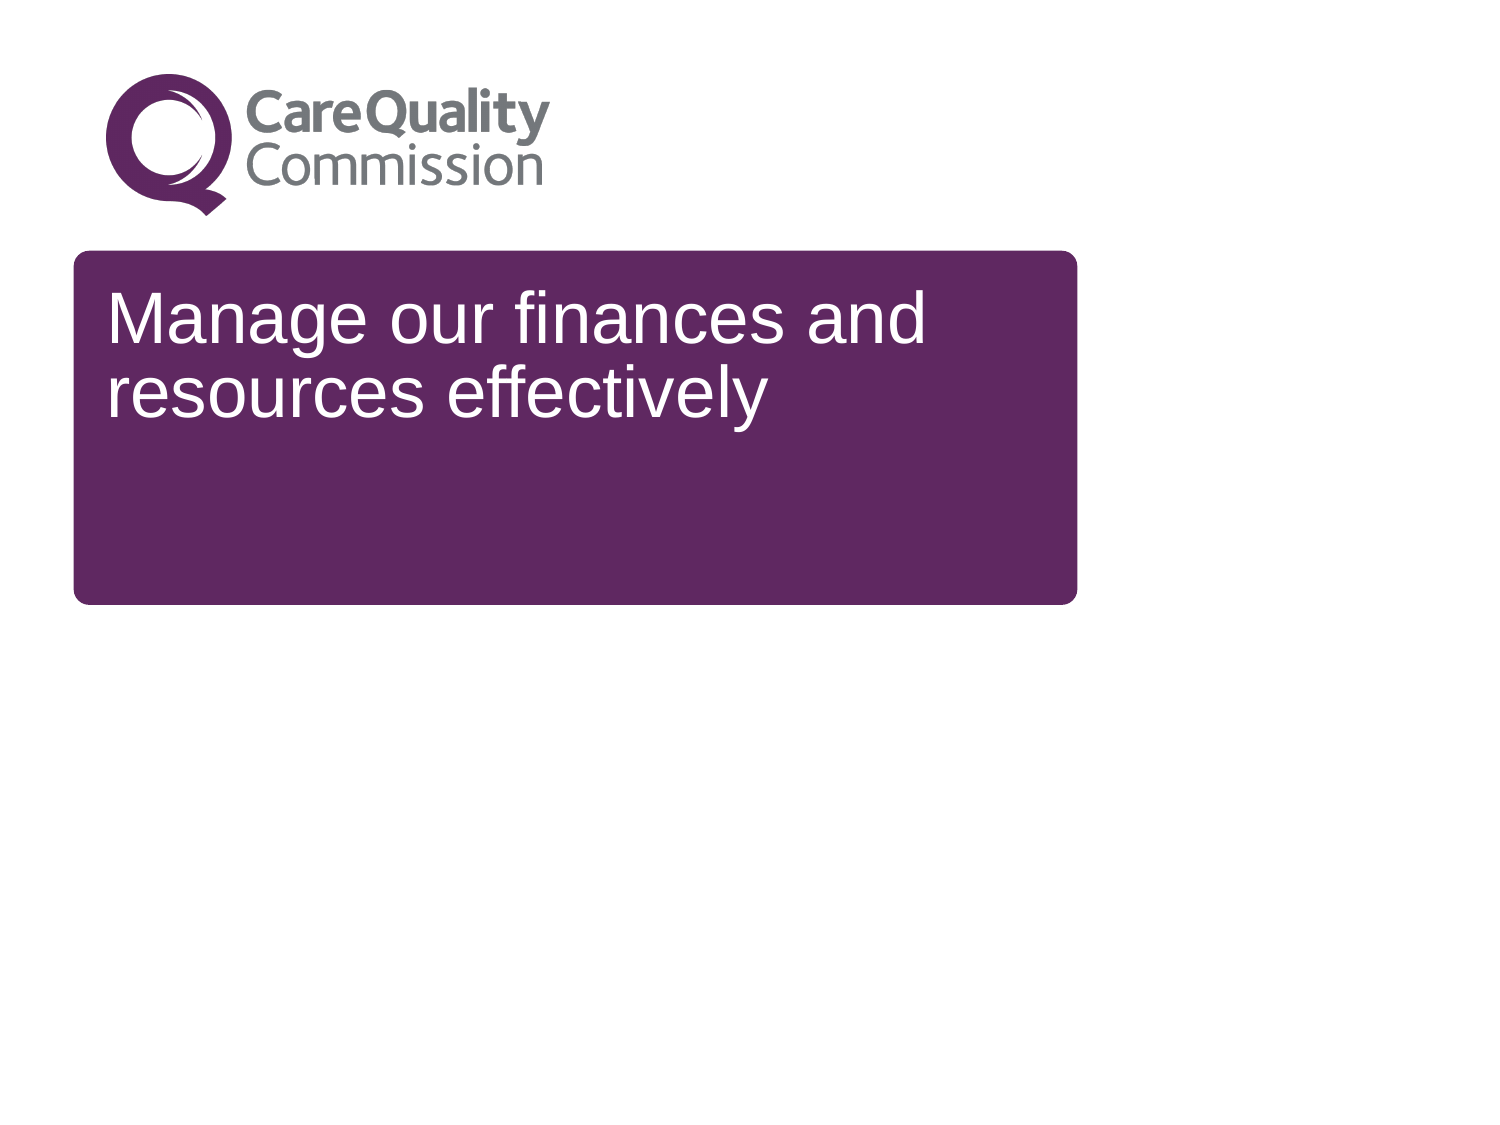

# Manage our finances and resources effectively